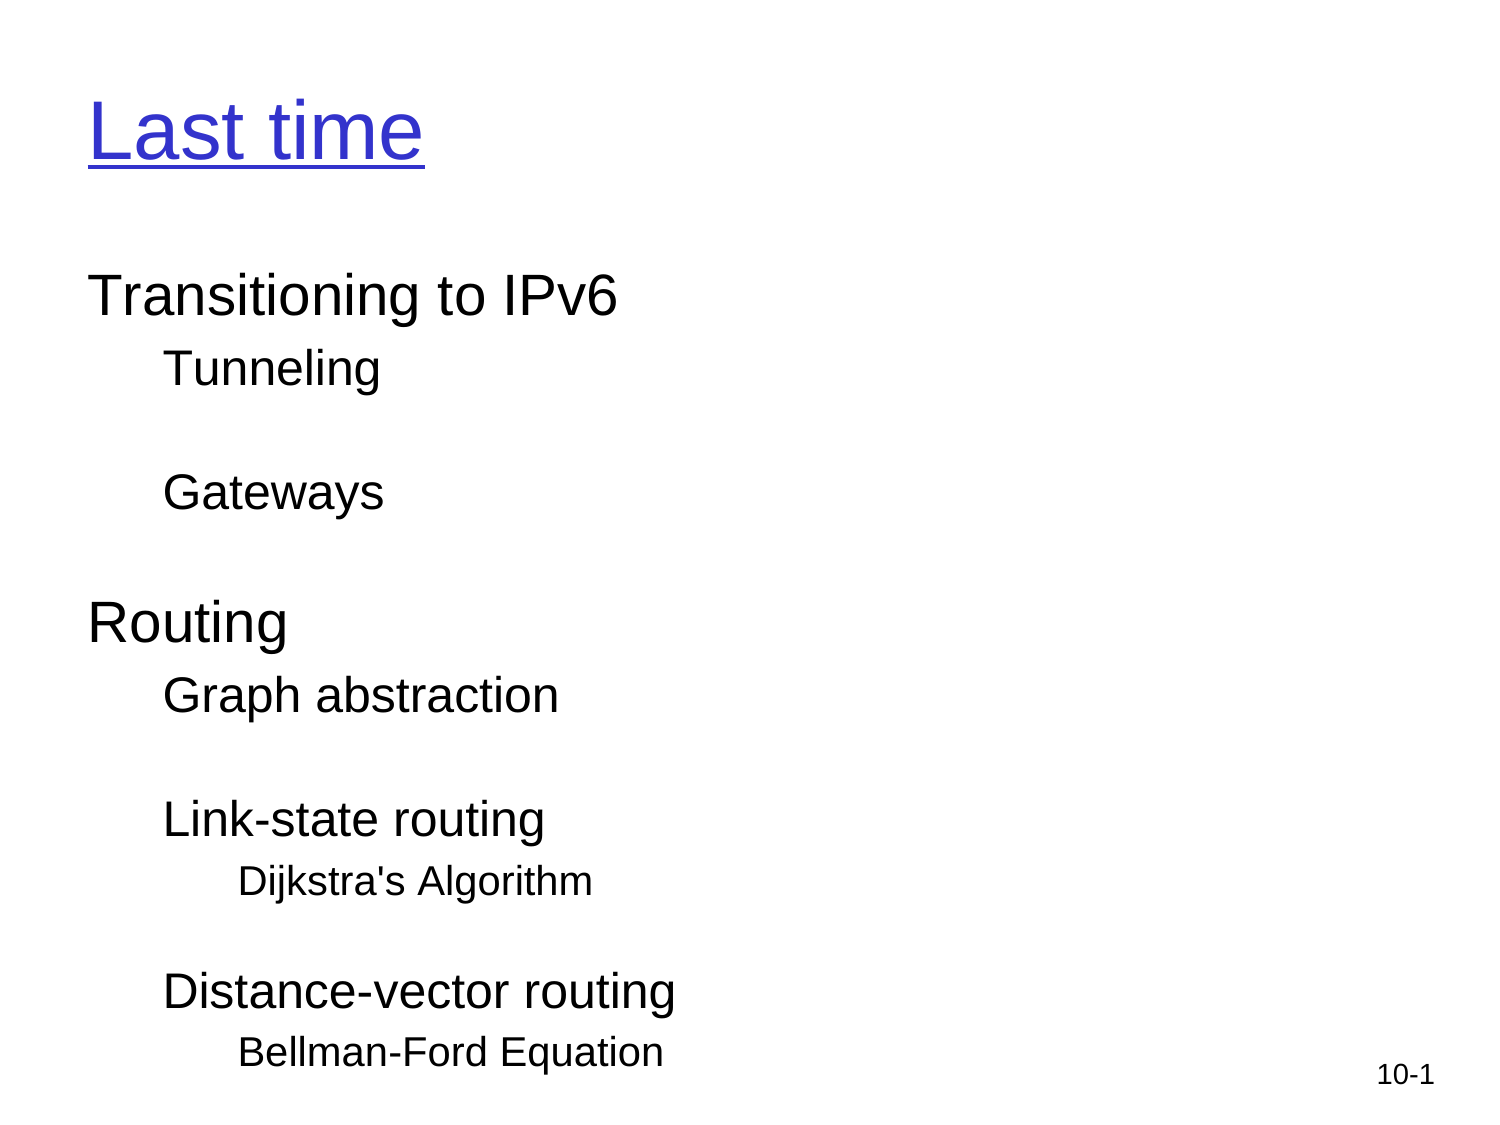

# Last time
Transitioning to IPv6
Tunneling
Gateways
Routing
Graph abstraction
Link-state routing
Dijkstra's Algorithm
Distance-vector routing
Bellman-Ford Equation
1